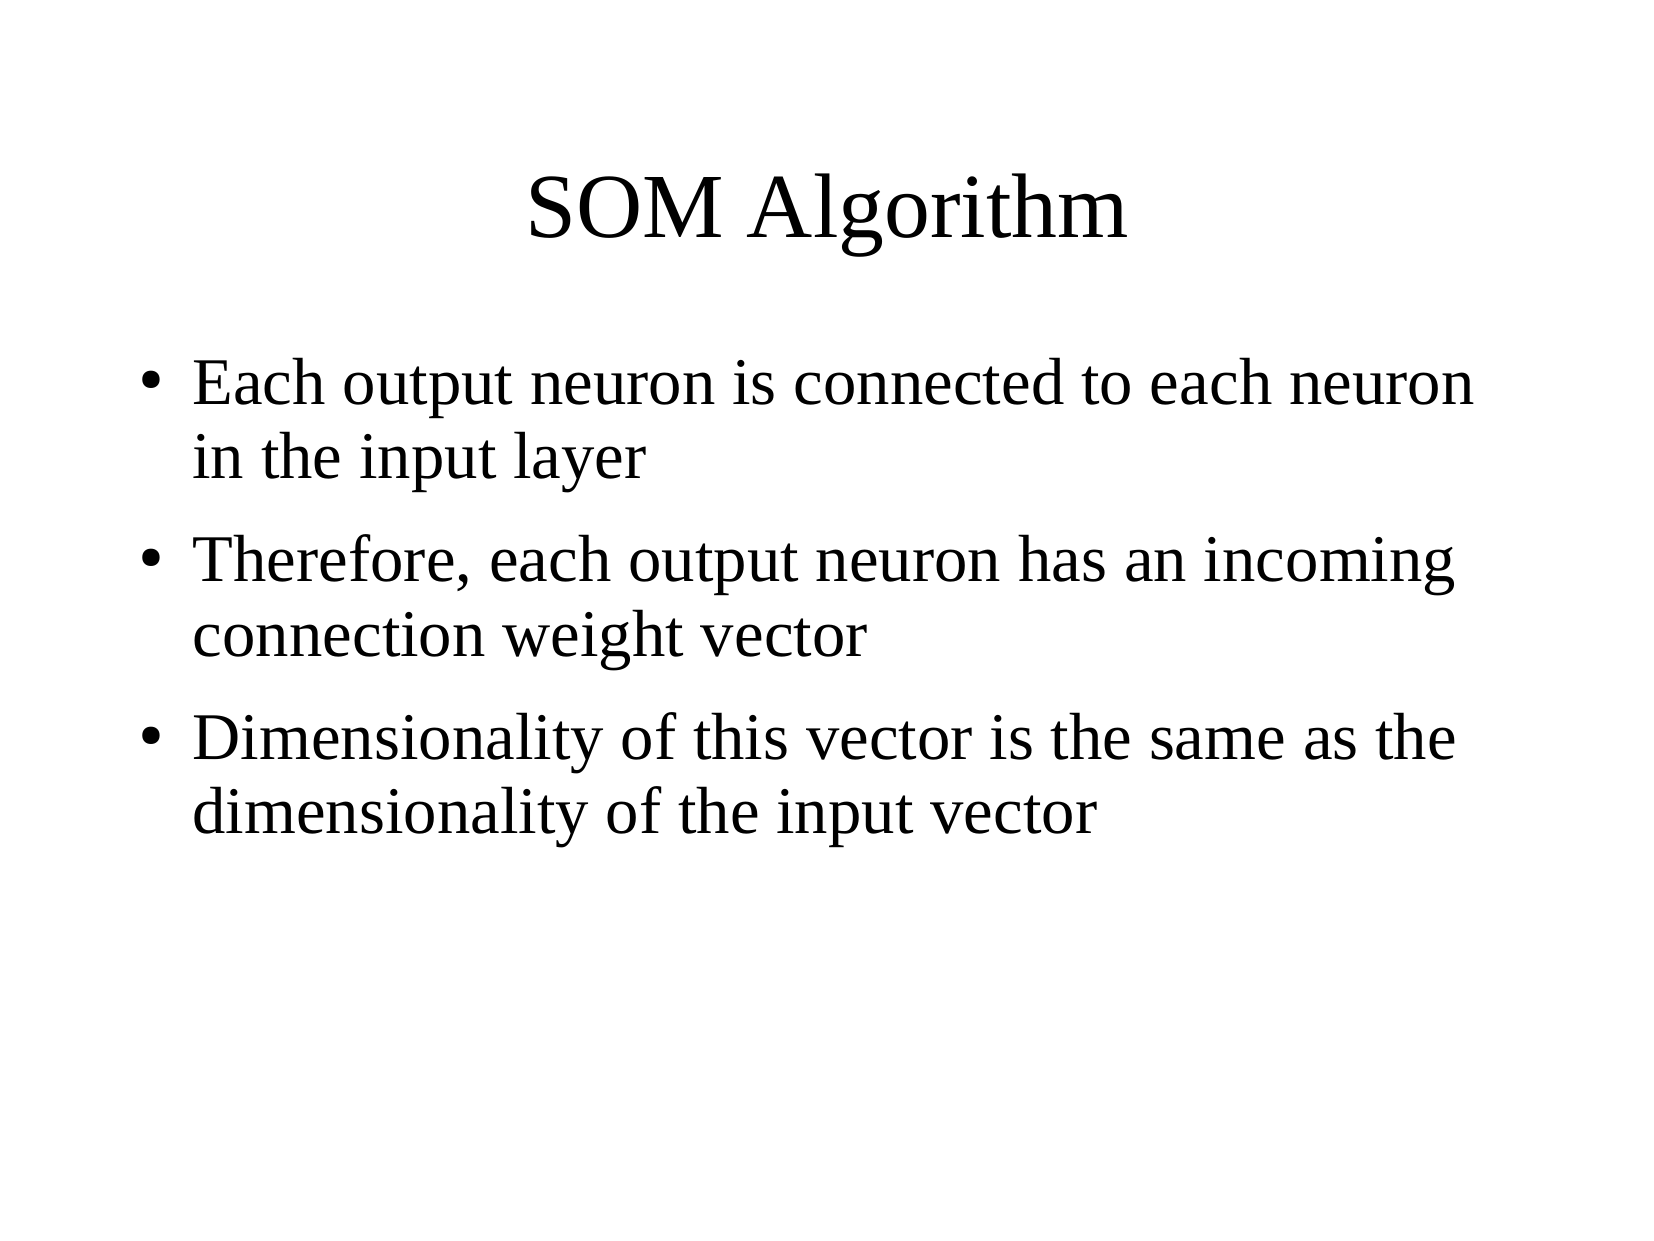

# SOM Algorithm
Each output neuron is connected to each neuron in the input layer
Therefore, each output neuron has an incoming connection weight vector
Dimensionality of this vector is the same as the dimensionality of the input vector